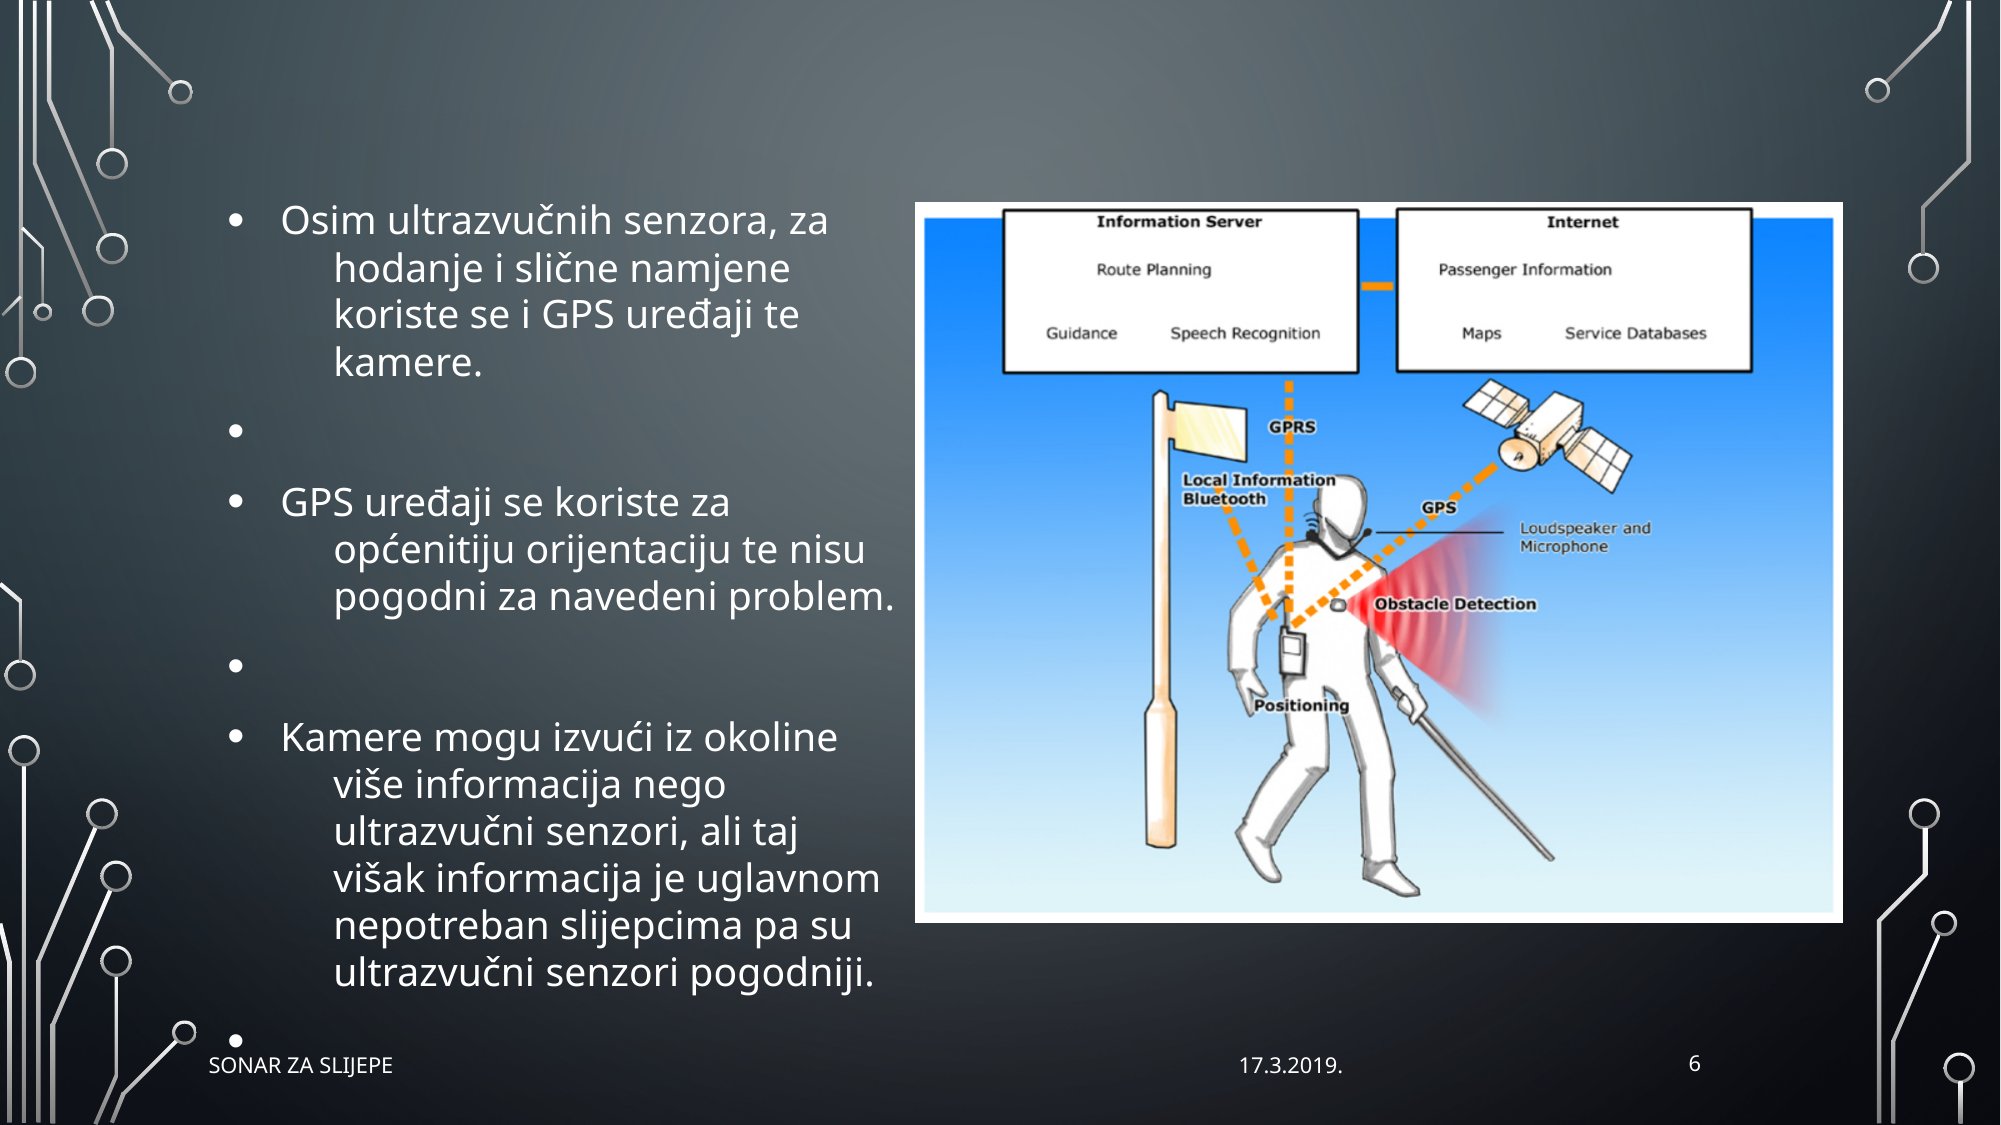

# Osim ultrazvučnih senzora, za hodanje i slične namjene koriste se i GPS uređaji te kamere.
GPS uređaji se koriste za općenitiju orijentaciju te nisu pogodni za navedeni problem.
Kamere mogu izvući iz okoline više informacija nego ultrazvučni senzori, ali taj višak informacija je uglavnom nepotreban slijepcima pa su ultrazvučni senzori pogodniji.
Sonar za slijepe
17.3.2019.